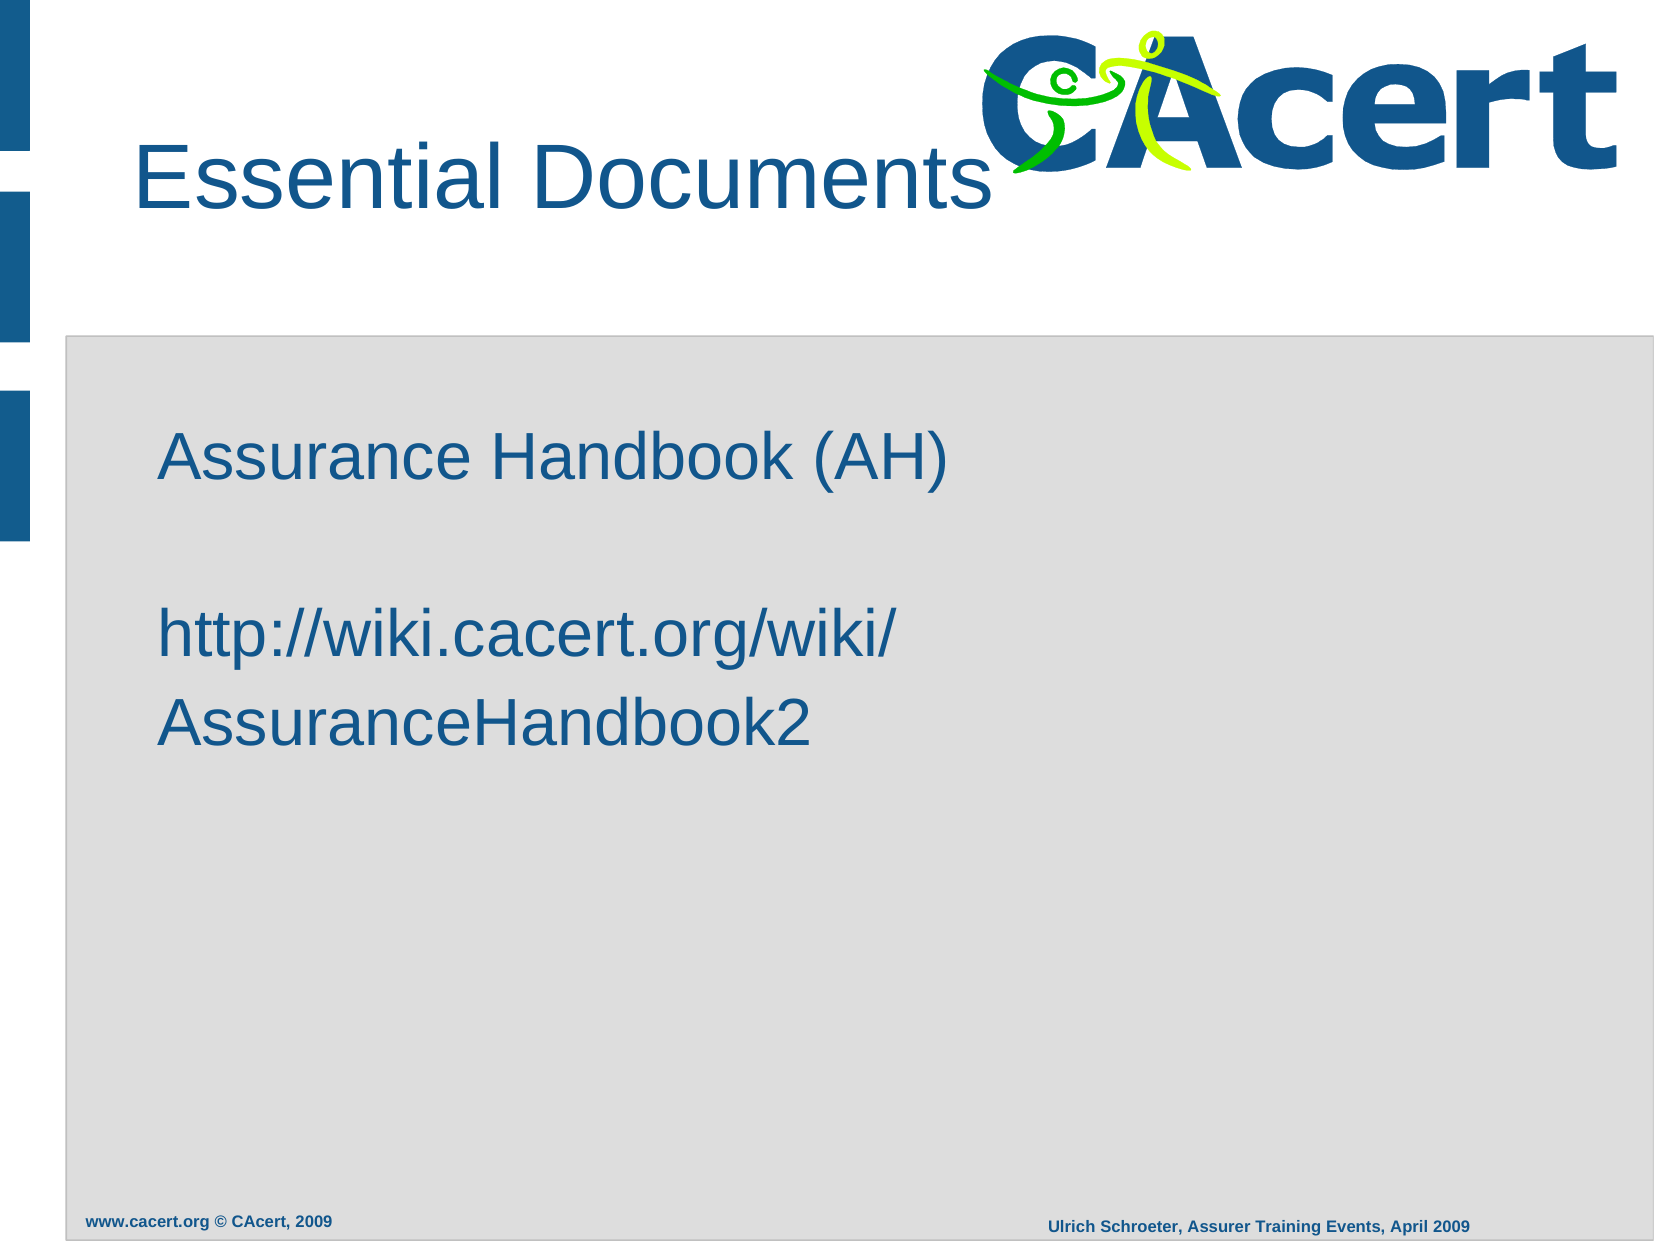

Essential Documents
Assurance Handbook (AH)
http://wiki.cacert.org/wiki/
AssuranceHandbook2